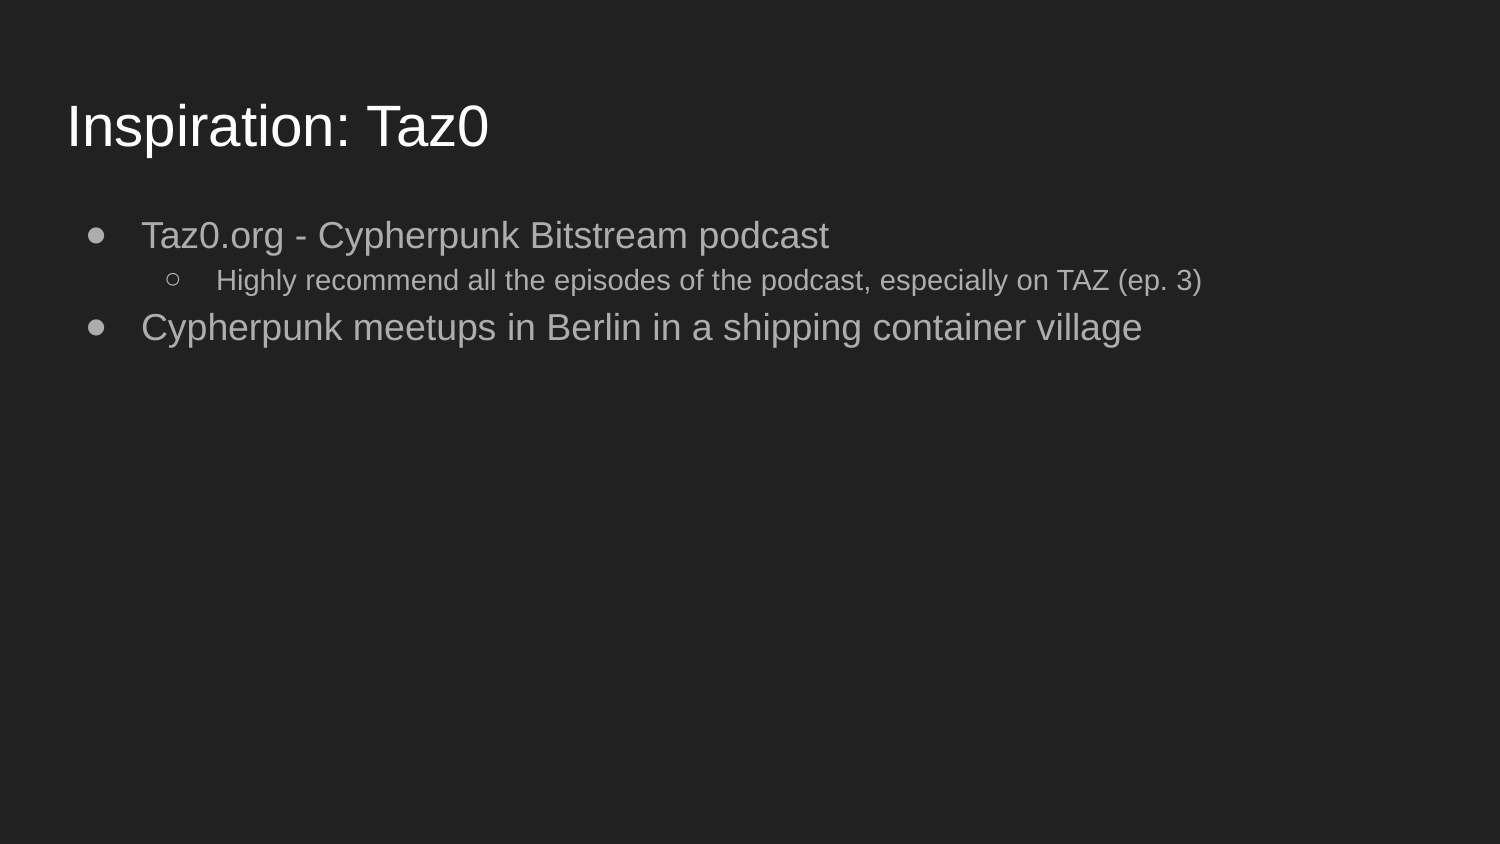

# Inspiration: Taz0
Taz0.org - Cypherpunk Bitstream podcast
Highly recommend all the episodes of the podcast, especially on TAZ (ep. 3)
Cypherpunk meetups in Berlin in a shipping container village